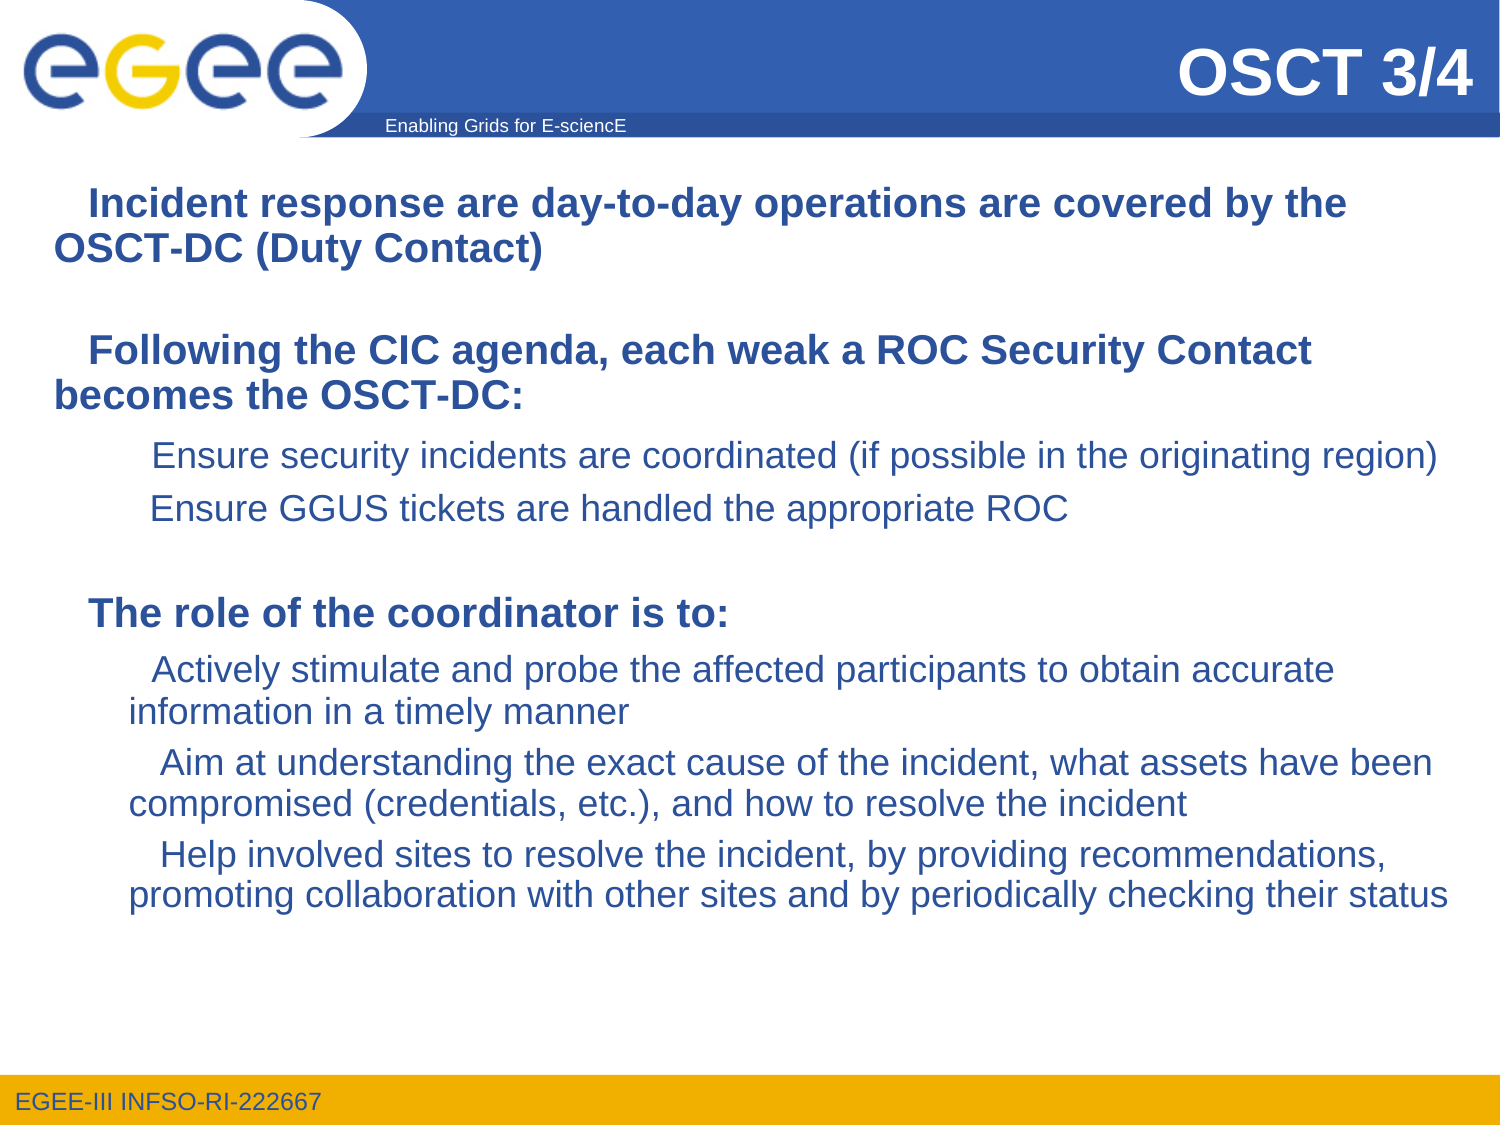

# OSCT 3/4
 Incident response are day-to-day operations are covered by the OSCT-DC (Duty Contact)
 Following the CIC agenda, each weak a ROC Security Contact becomes the OSCT-DC:
 Ensure security incidents are coordinated (if possible in the originating region)‏
 Ensure GGUS tickets are handled the appropriate ROC
 The role of the coordinator is to:
 Actively stimulate and probe the affected participants to obtain accurate information in a timely manner
 Aim at understanding the exact cause of the incident, what assets have been compromised (credentials, etc.), and how to resolve the incident
 Help involved sites to resolve the incident, by providing recommendations, promoting collaboration with other sites and by periodically checking their status